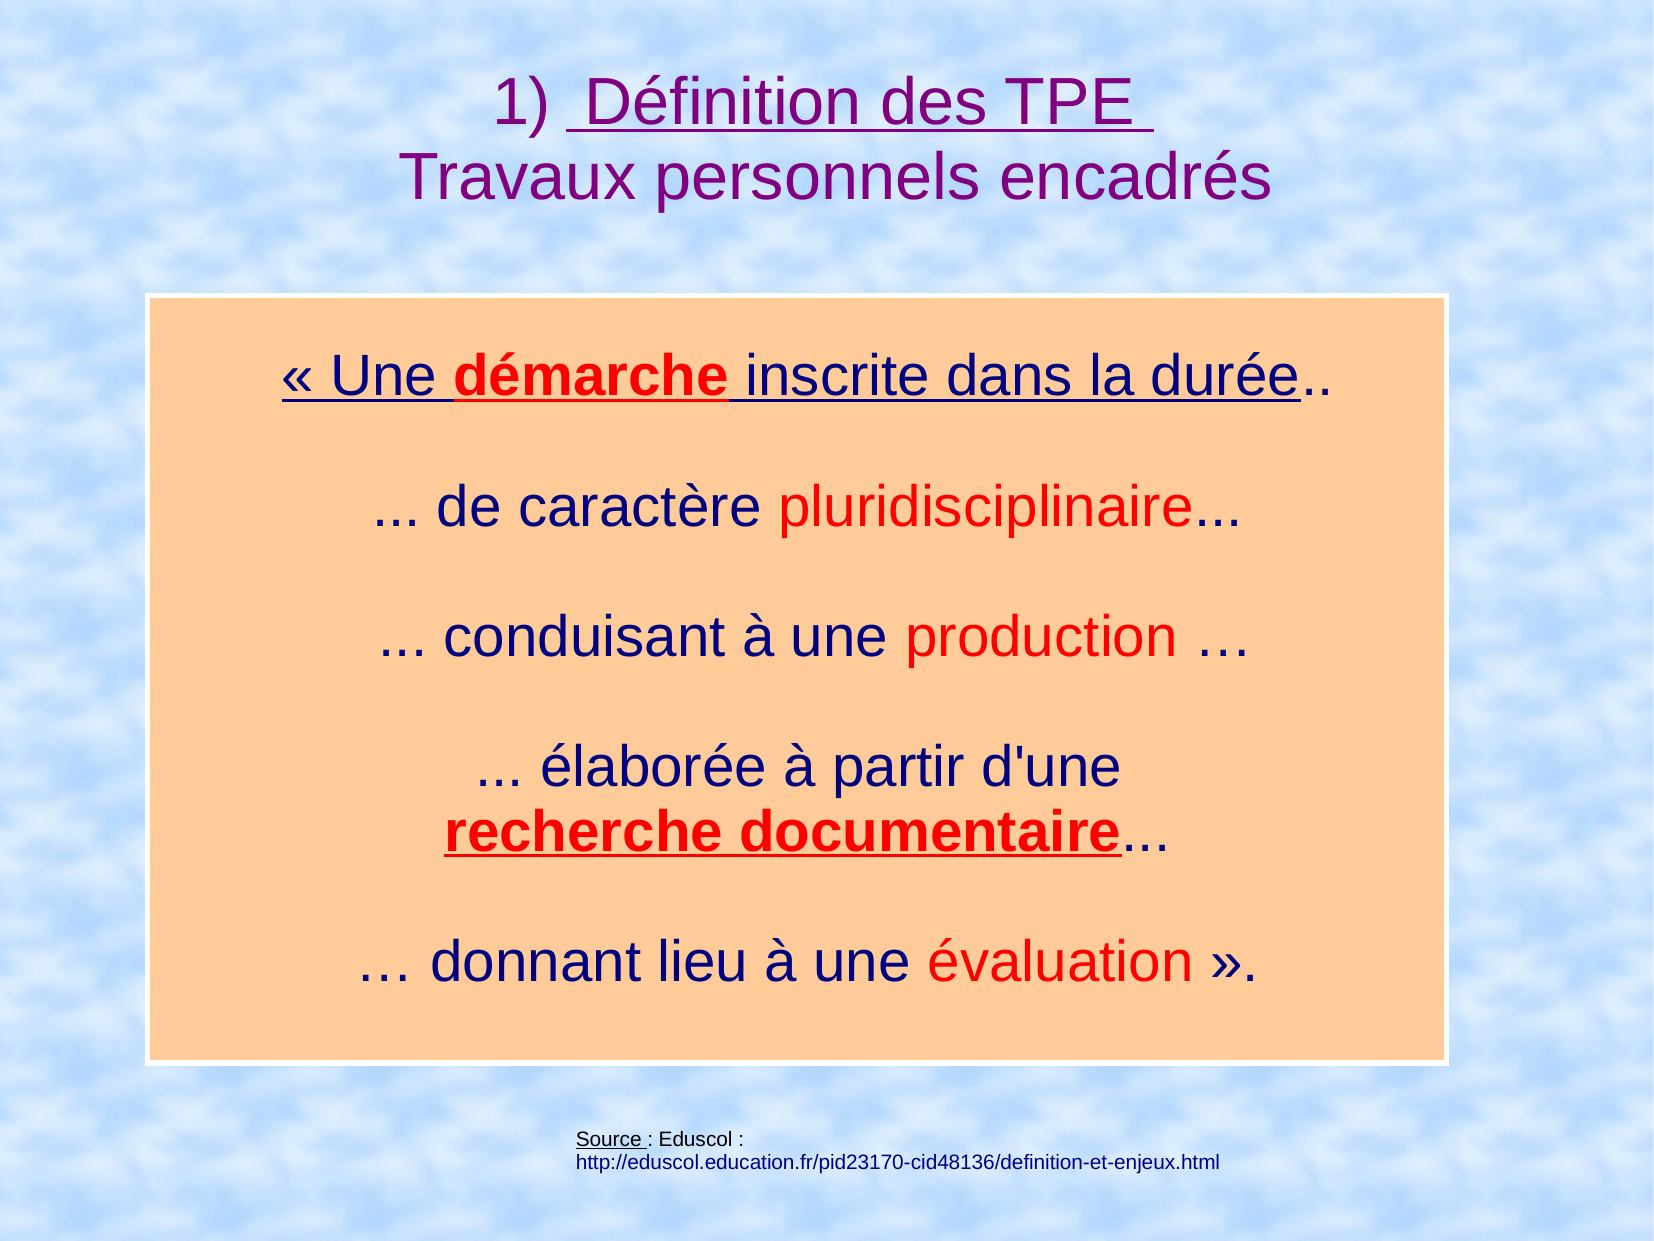

1)	 Définition des TPE
 Travaux personnels encadrés
| « Une démarche inscrite dans la durée.. ... de caractère pluridisciplinaire... ... conduisant à une production … ... élaborée à partir d'une recherche documentaire... … donnant lieu à une évaluation ». |
| --- |
Source : Eduscol : http://eduscol.education.fr/pid23170-cid48136/definition-et-enjeux.html